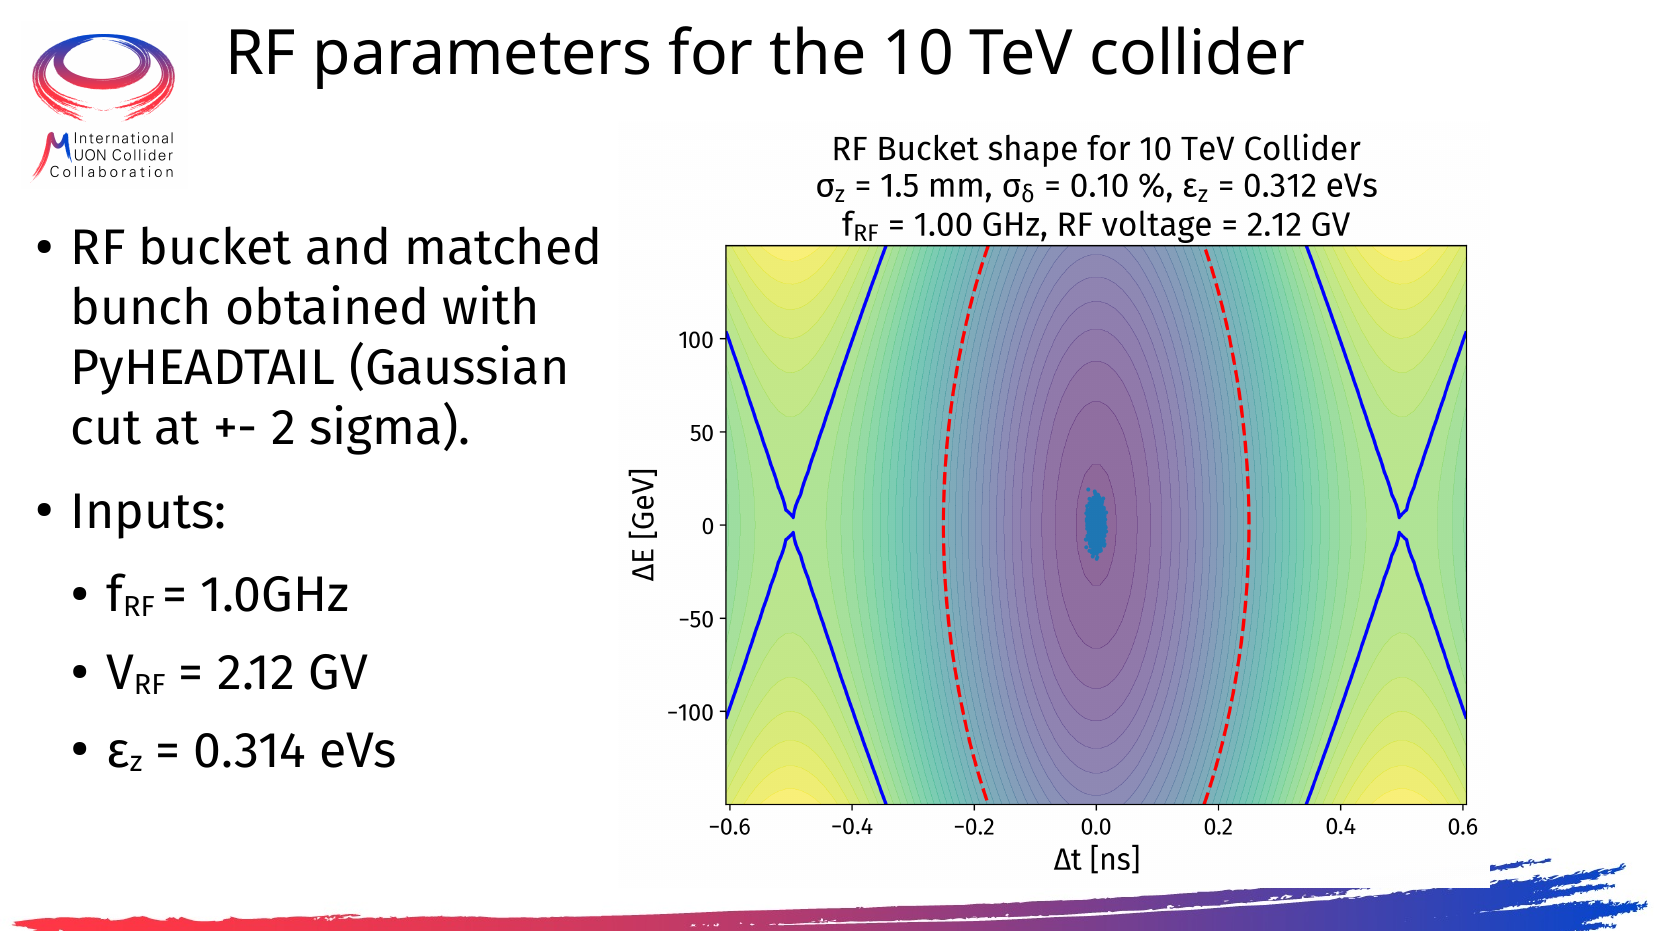

# RF parameters for the 10 TeV collider
RF bucket and matched bunch obtained with PyHEADTAIL (Gaussian cut at +- 2 sigma).
Inputs:
fRF = 1.0GHz
VRF = 2.12 GV
εz = 0.314 eVs